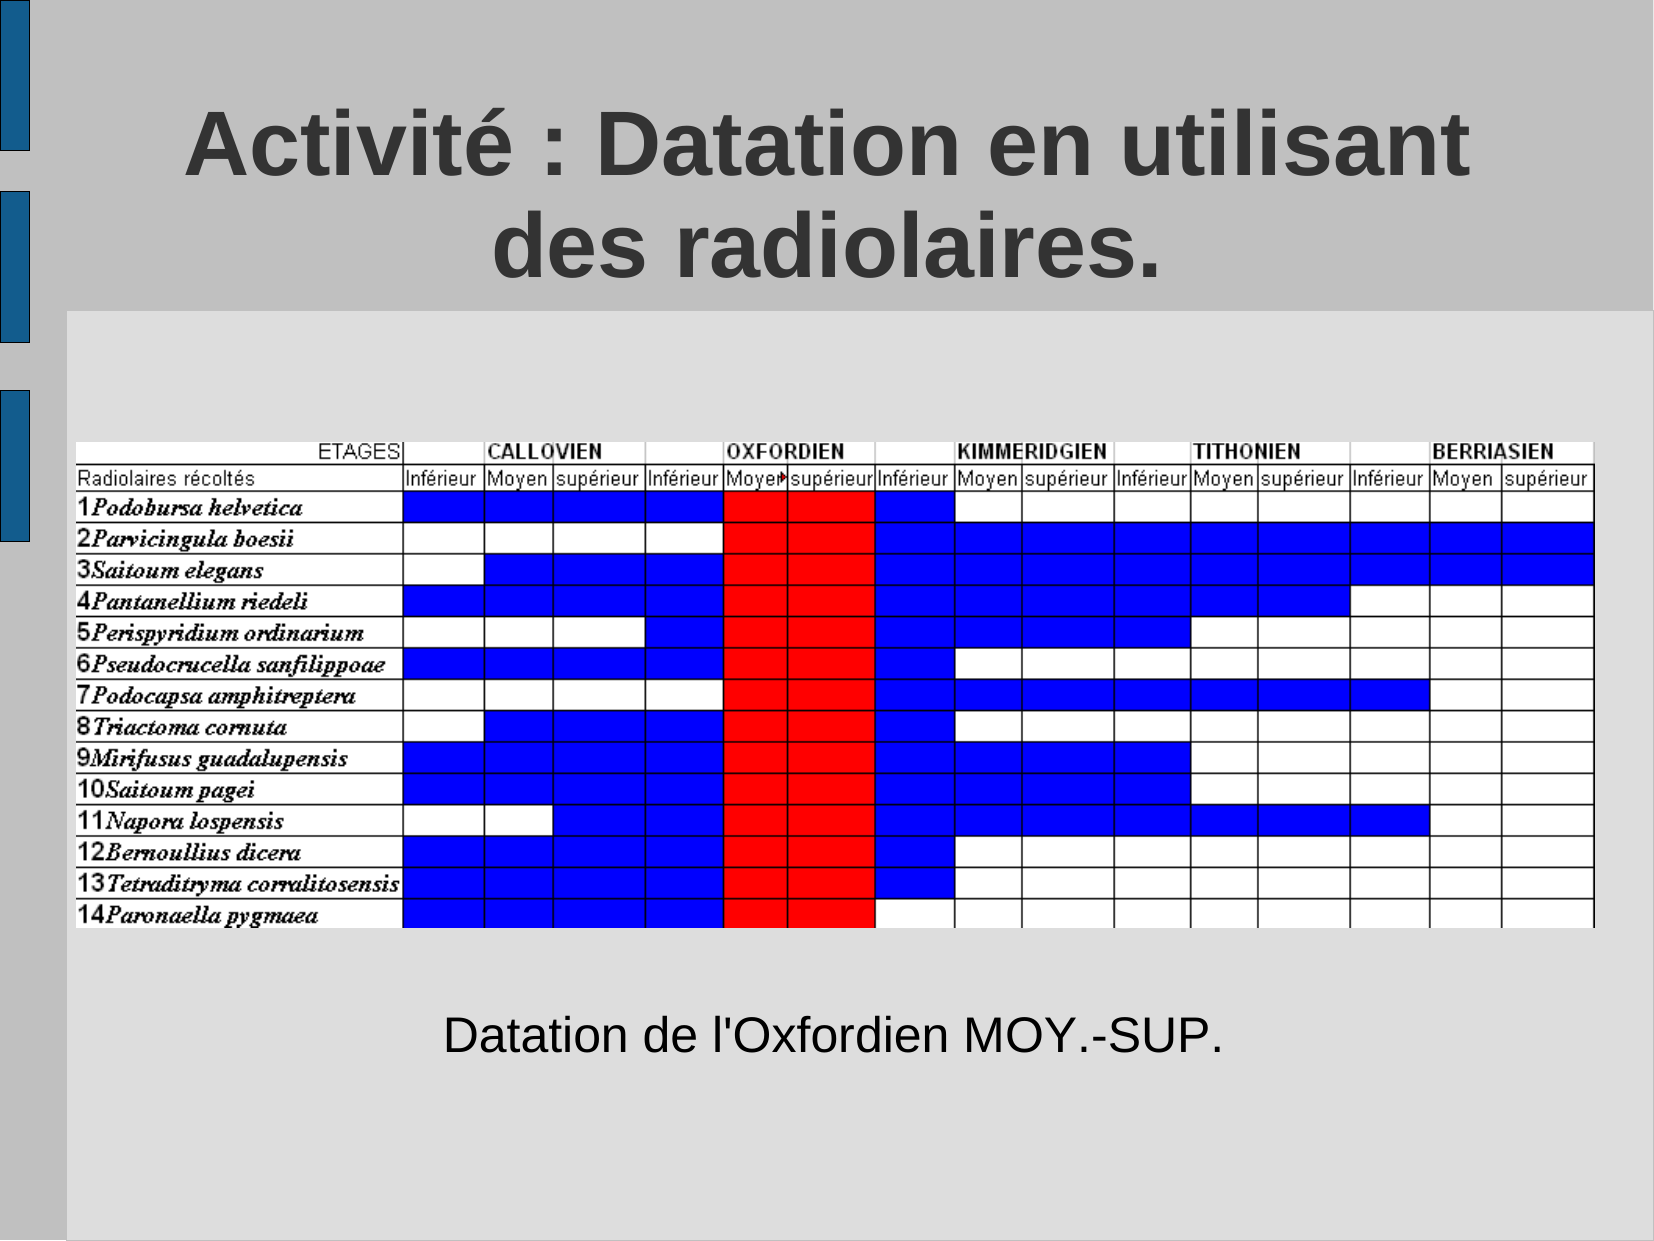

# Activité : Datation en utilisant des radiolaires.
Datation de l'Oxfordien MOY.-SUP.